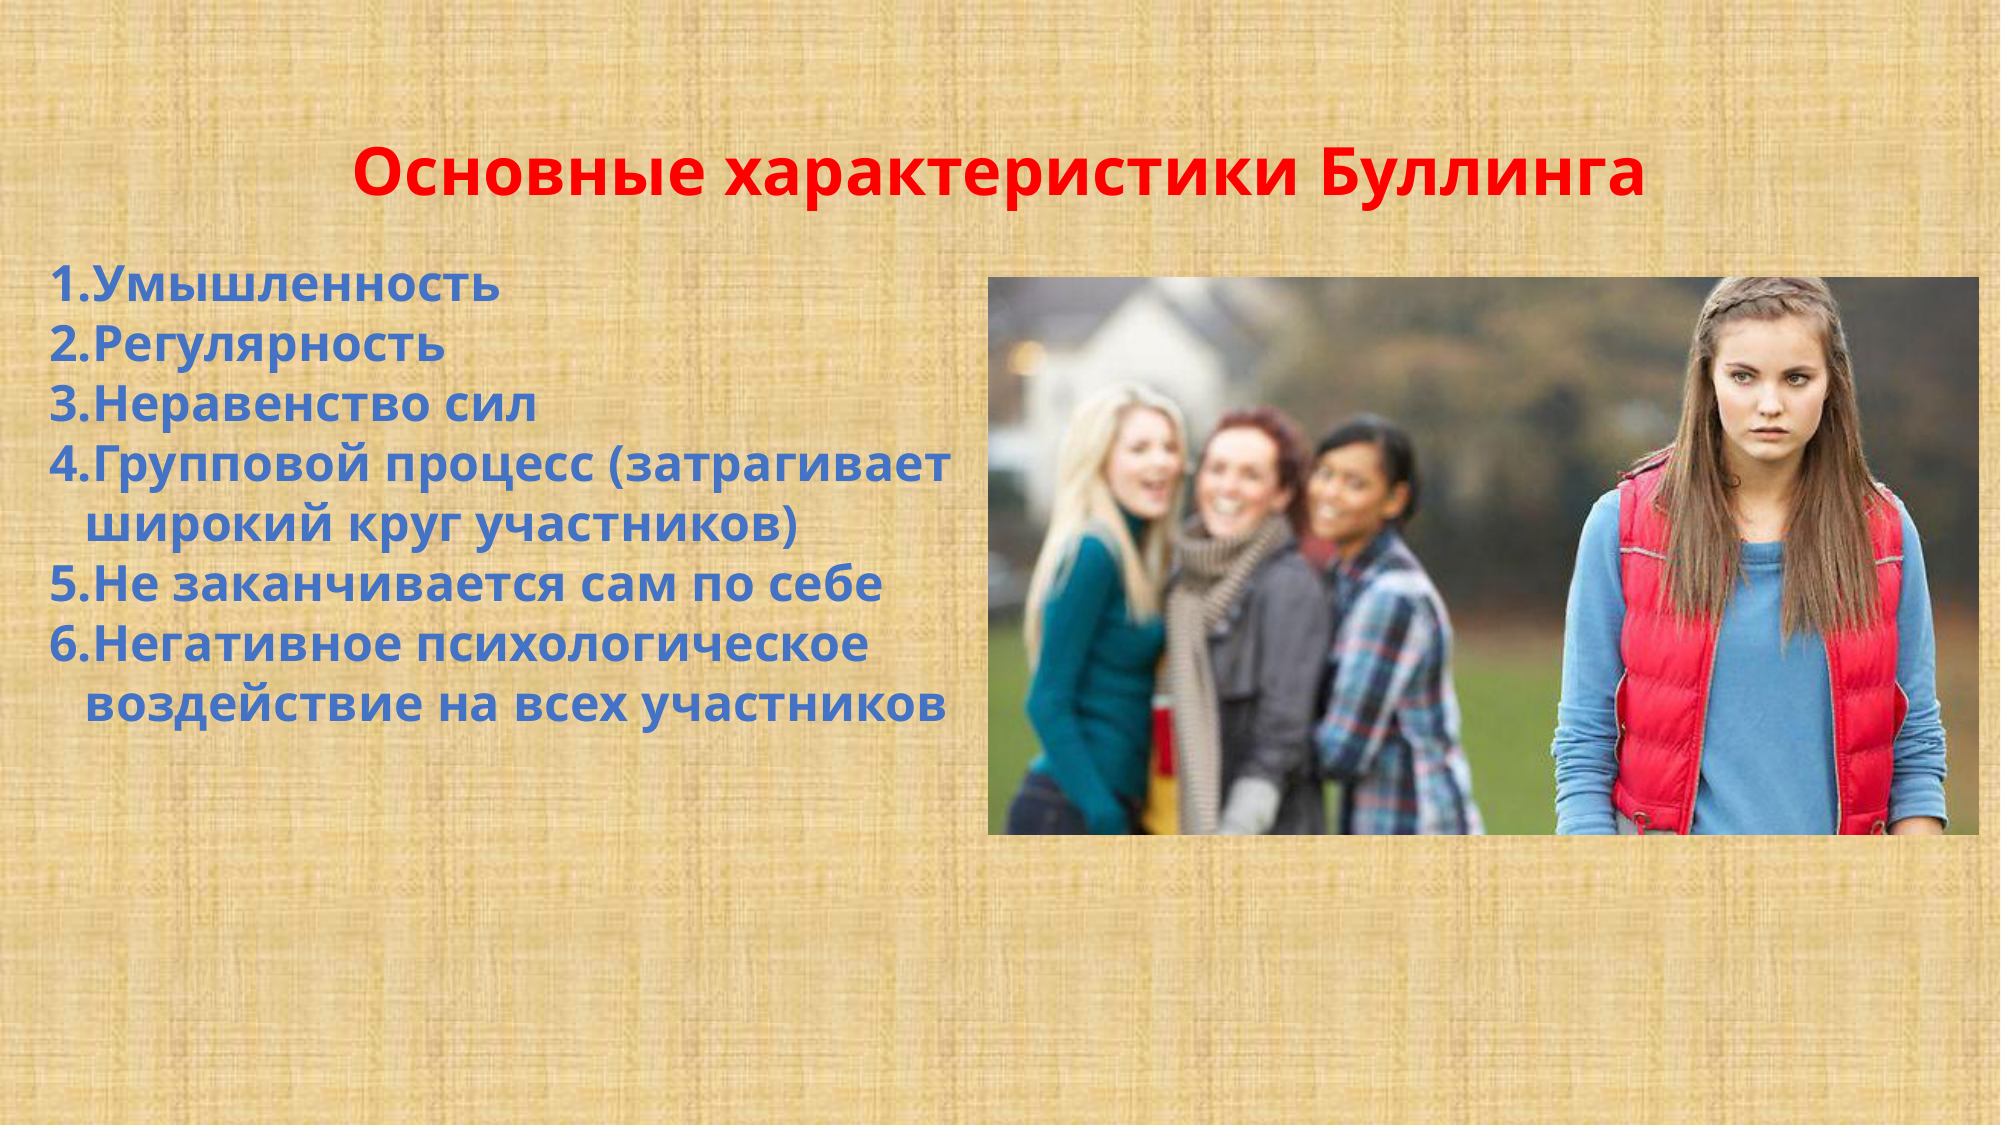

Основные характеристики Буллинга
Умышленность
Регулярность
Неравенство сил
Групповой процесс (затрагивает широкий круг участников)
Не заканчивается сам по себе
Негативное психологическое воздействие на всех участников